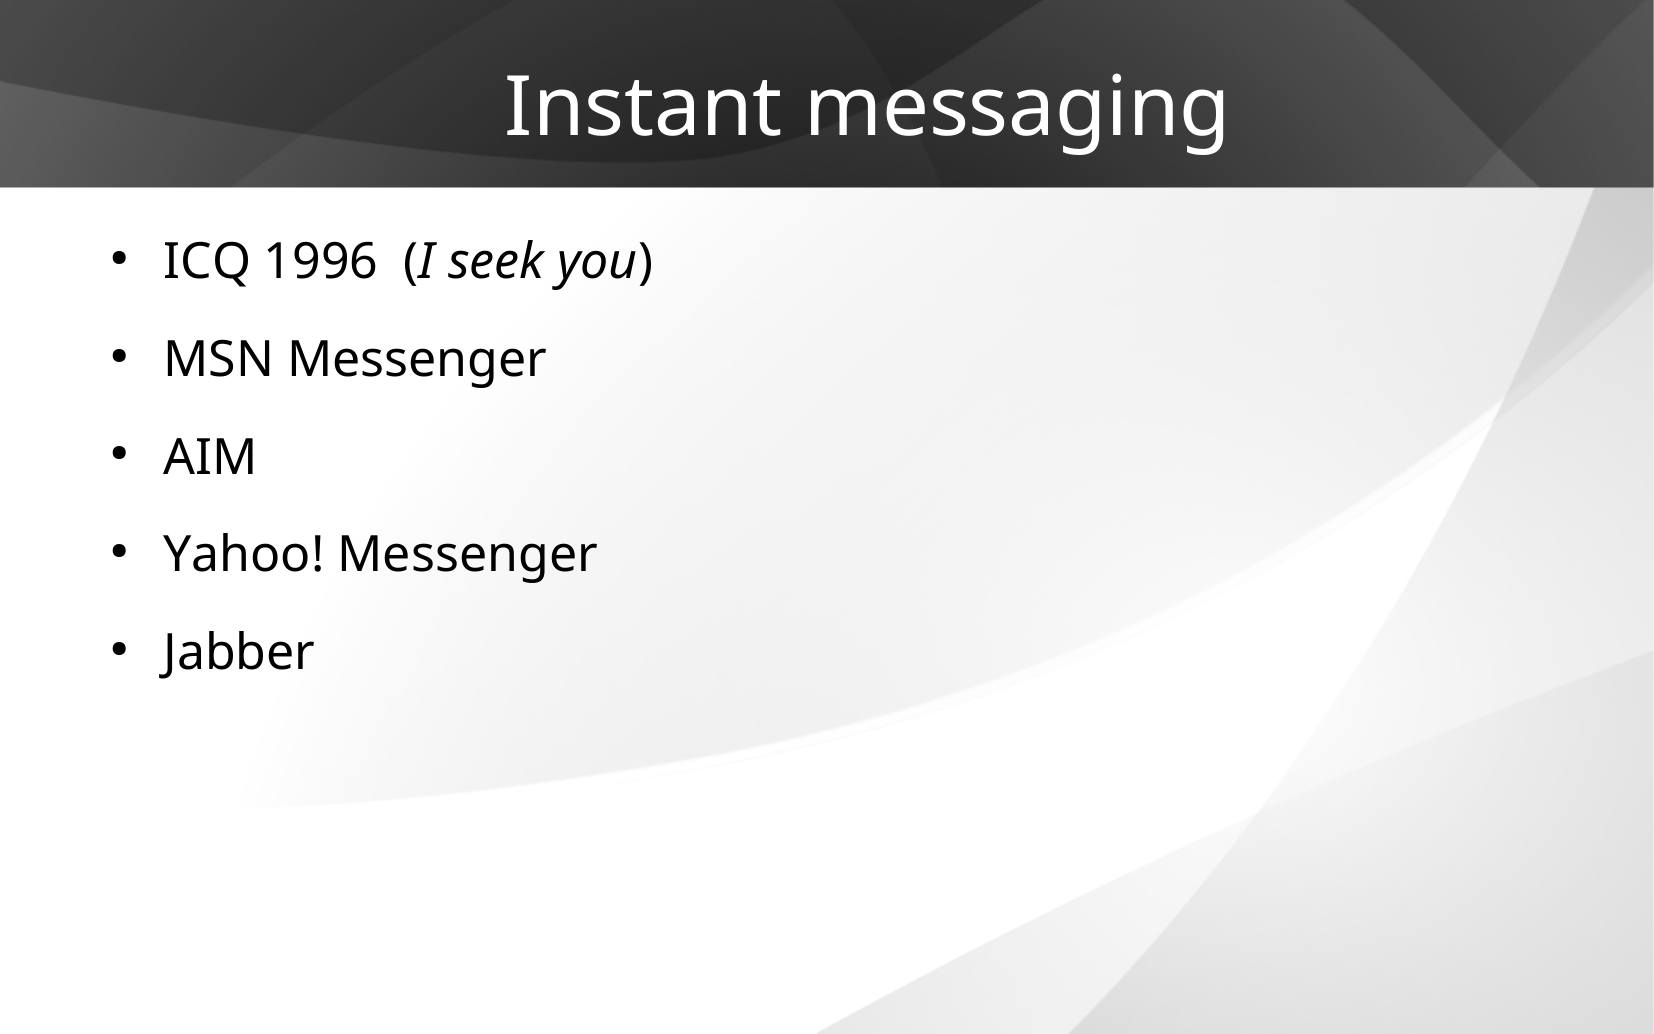

# Instant messaging
ICQ 1996 (I seek you)
MSN Messenger
AIM
Yahoo! Messenger
Jabber